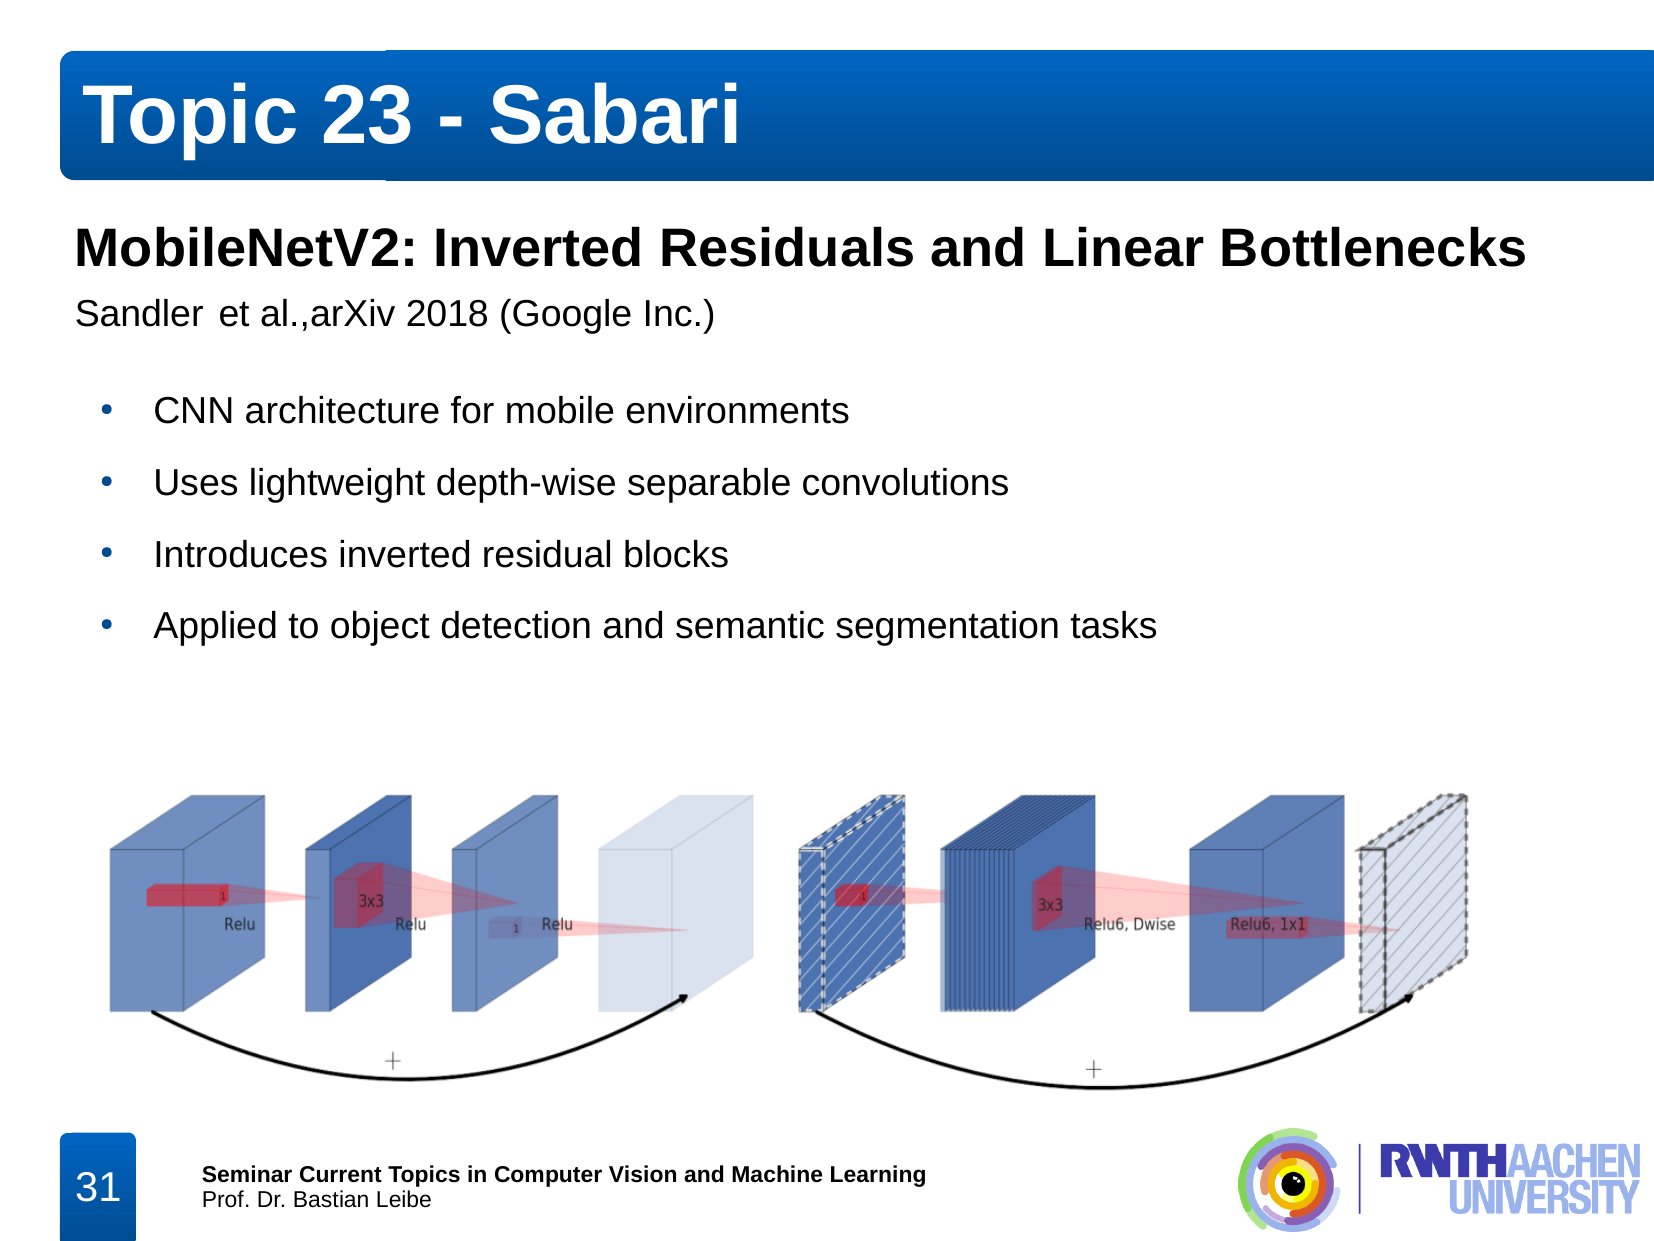

# Topic 23 - Sabari
MobileNetV2: Inverted Residuals and Linear Bottlenecks Sandler et al.,arXiv 2018 (Google Inc.)
CNN architecture for mobile environments
Uses lightweight depth-wise separable convolutions
Introduces inverted residual blocks
Applied to object detection and semantic segmentation tasks
31
TGF 2015 | October 29, 2015 | Delft